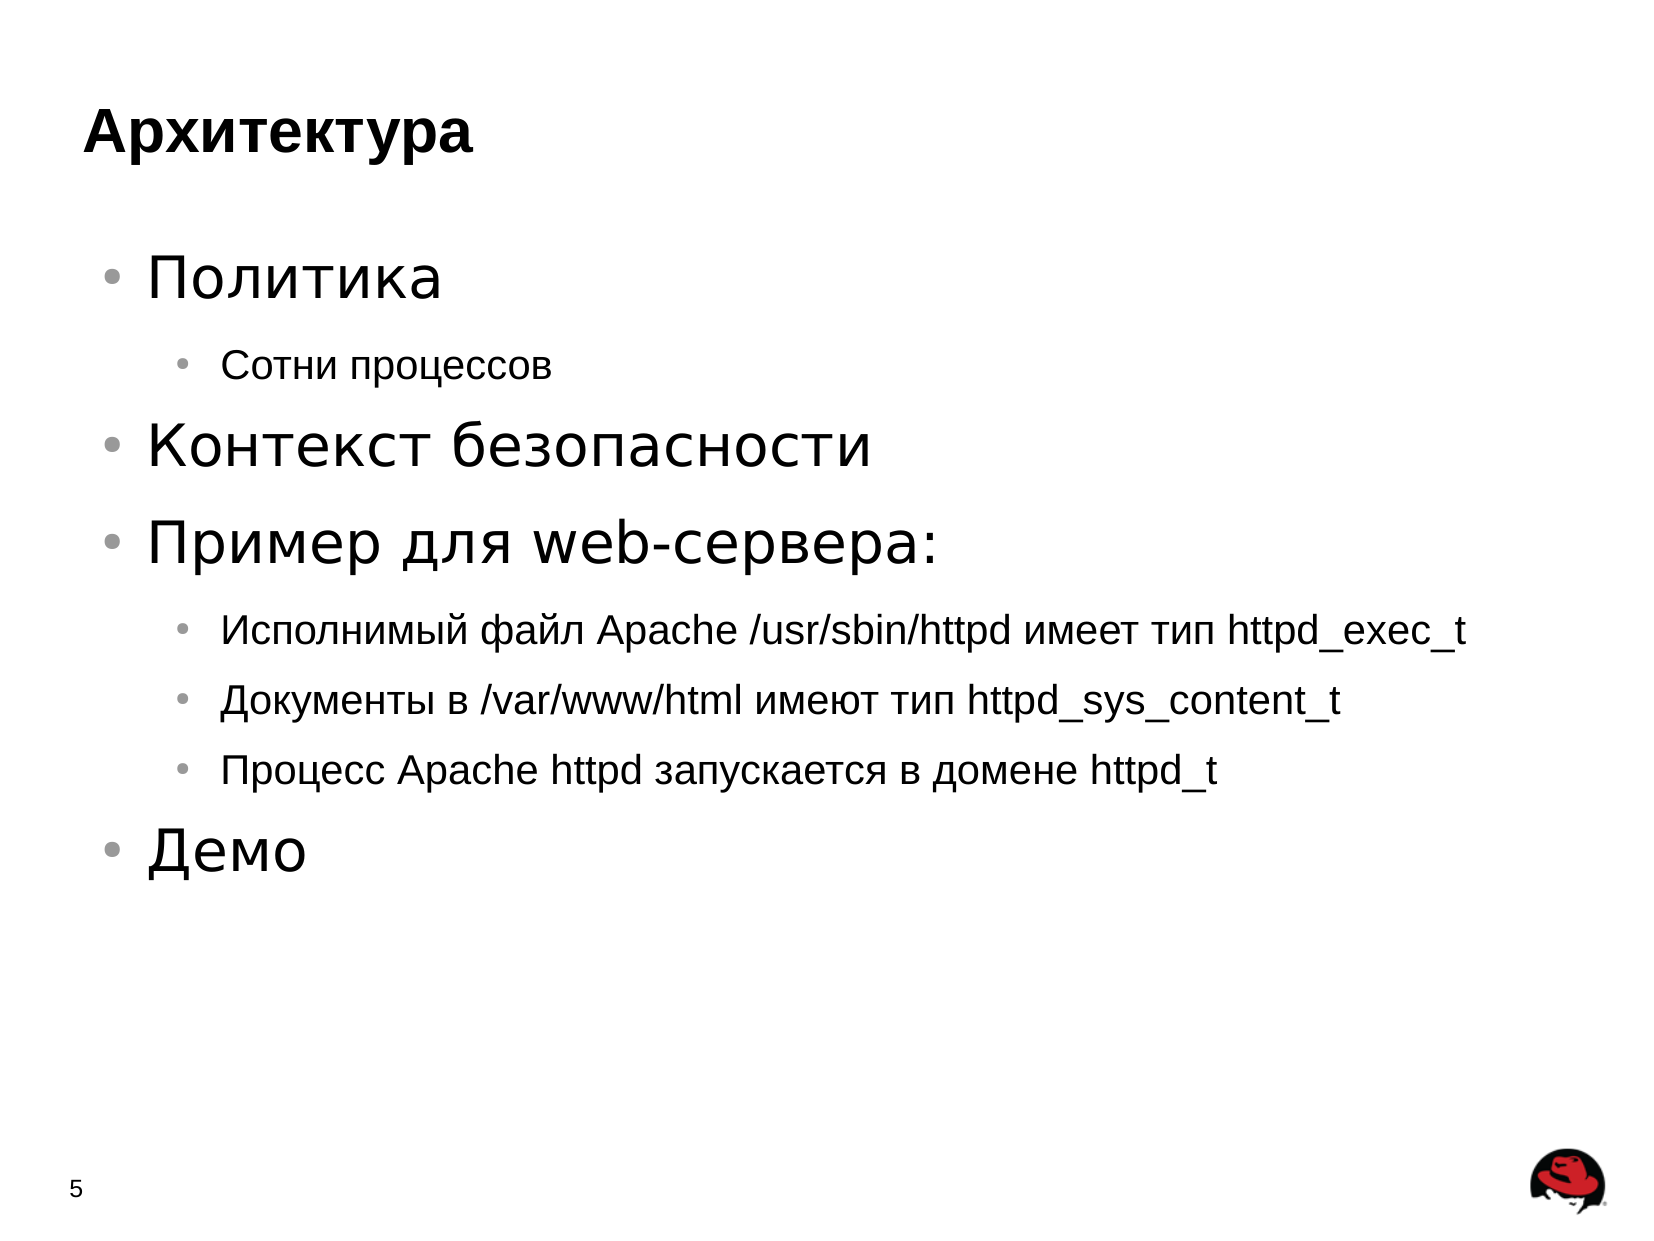

# Архитектура
Политика
Сотни процессов
Контекст безопасности
Пример для web-сервера:
Исполнимый файл Apache /usr/sbin/httpd имеет тип httpd_exec_t
Документы в /var/www/html имеют тип httpd_sys_content_t
Процесс Apache httpd запускается в домене httpd_t
Демо